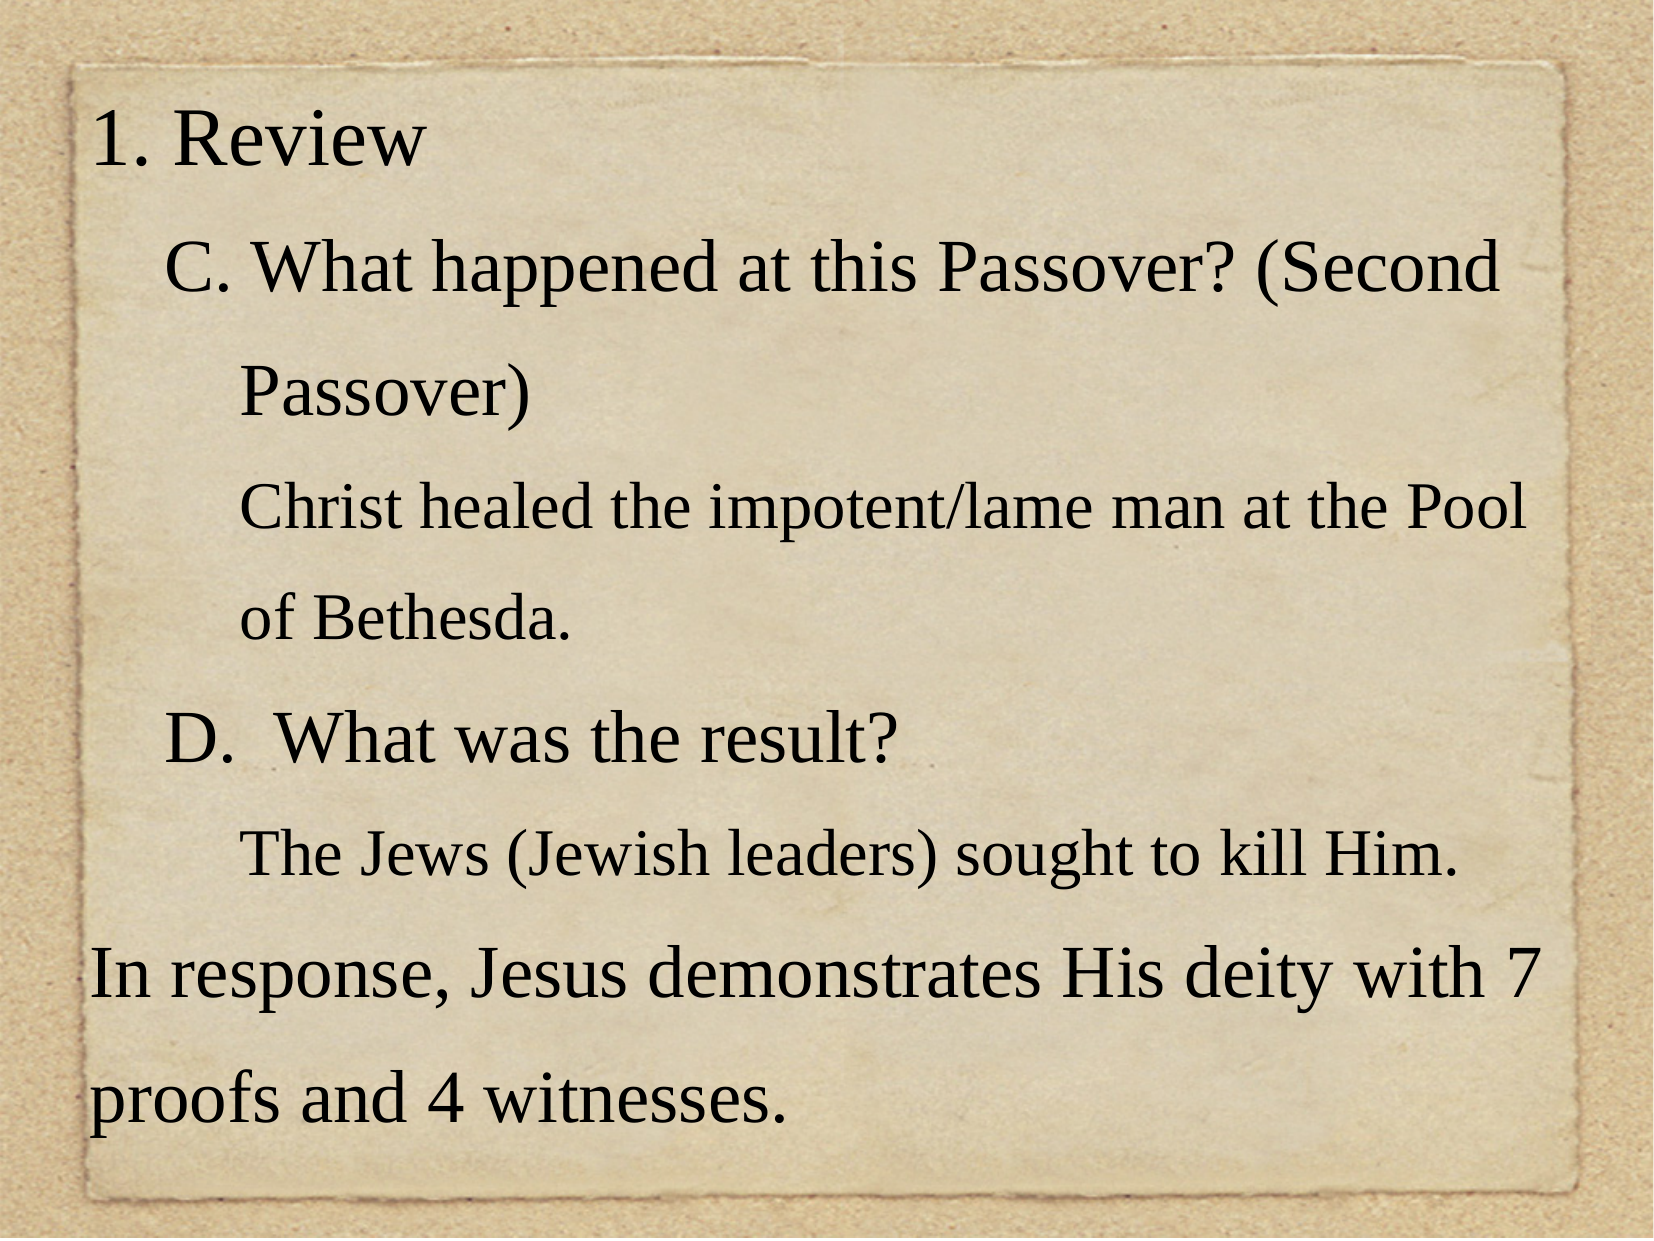

1. Review
	C. What happened at this Passover? (Second 		Passover)
		Christ healed the impotent/lame man at the Pool 		of Bethesda.
	D. What was the result?
		The Jews (Jewish leaders) sought to kill Him.
In response, Jesus demonstrates His deity with 7 proofs and 4 witnesses.